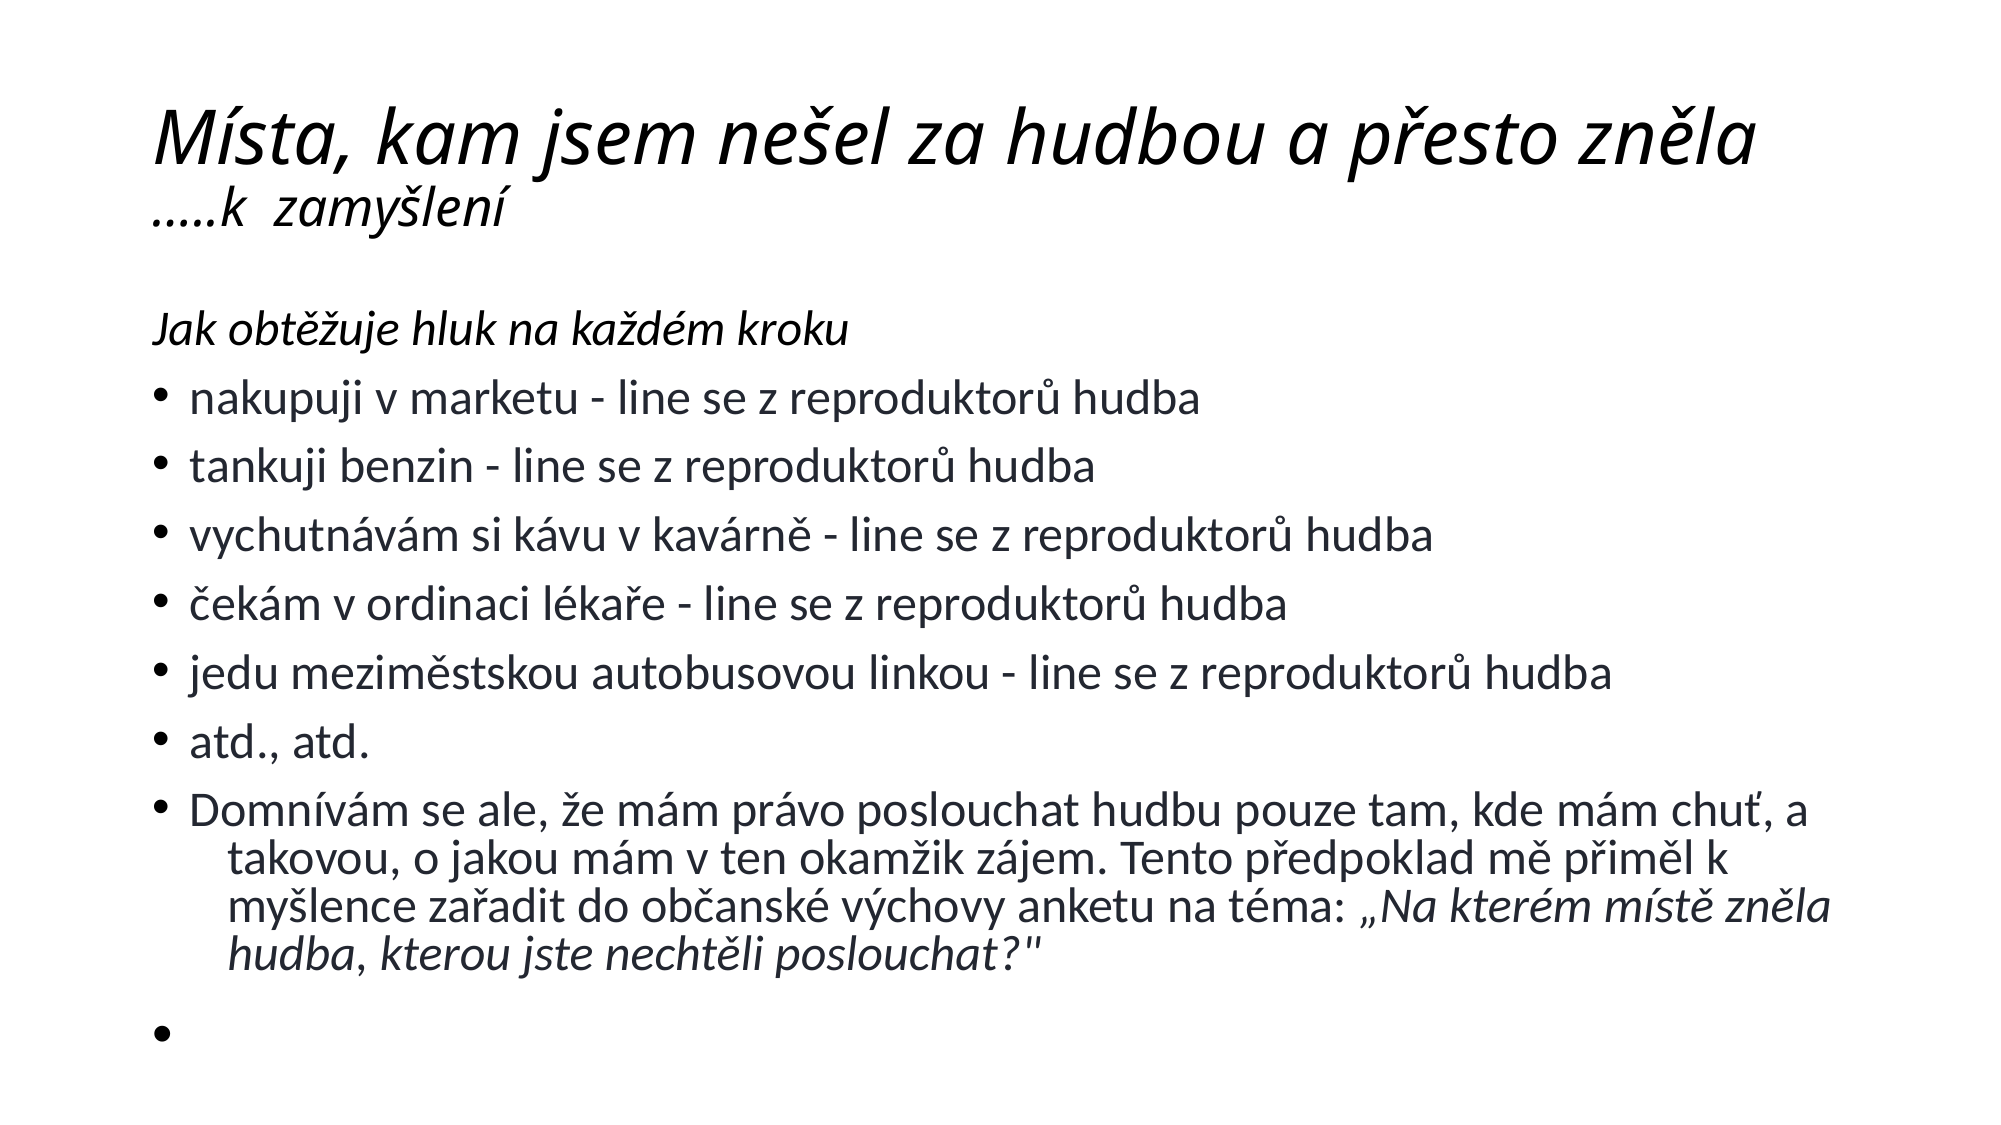

# Místa, kam jsem nešel za hudbou a přesto zněla …..k zamyšlení
Jak obtěžuje hluk na každém kroku
nakupuji v marketu - line se z reproduktorů hudba
tankuji benzin - line se z reproduktorů hudba
vychutnávám si kávu v kavárně - line se z reproduktorů hudba
čekám v ordinaci lékaře - line se z reproduktorů hudba
jedu meziměstskou autobusovou linkou - line se z reproduktorů hudba
atd., atd.
Domnívám se ale, že mám právo poslouchat hudbu pouze tam, kde mám chuť, a takovou, o jakou mám v ten okamžik zájem. Tento předpoklad mě přiměl k myšlence zařadit do občanské výchovy anketu na téma: „Na kterém místě zněla hudba, kterou jste nechtěli poslouchat?"